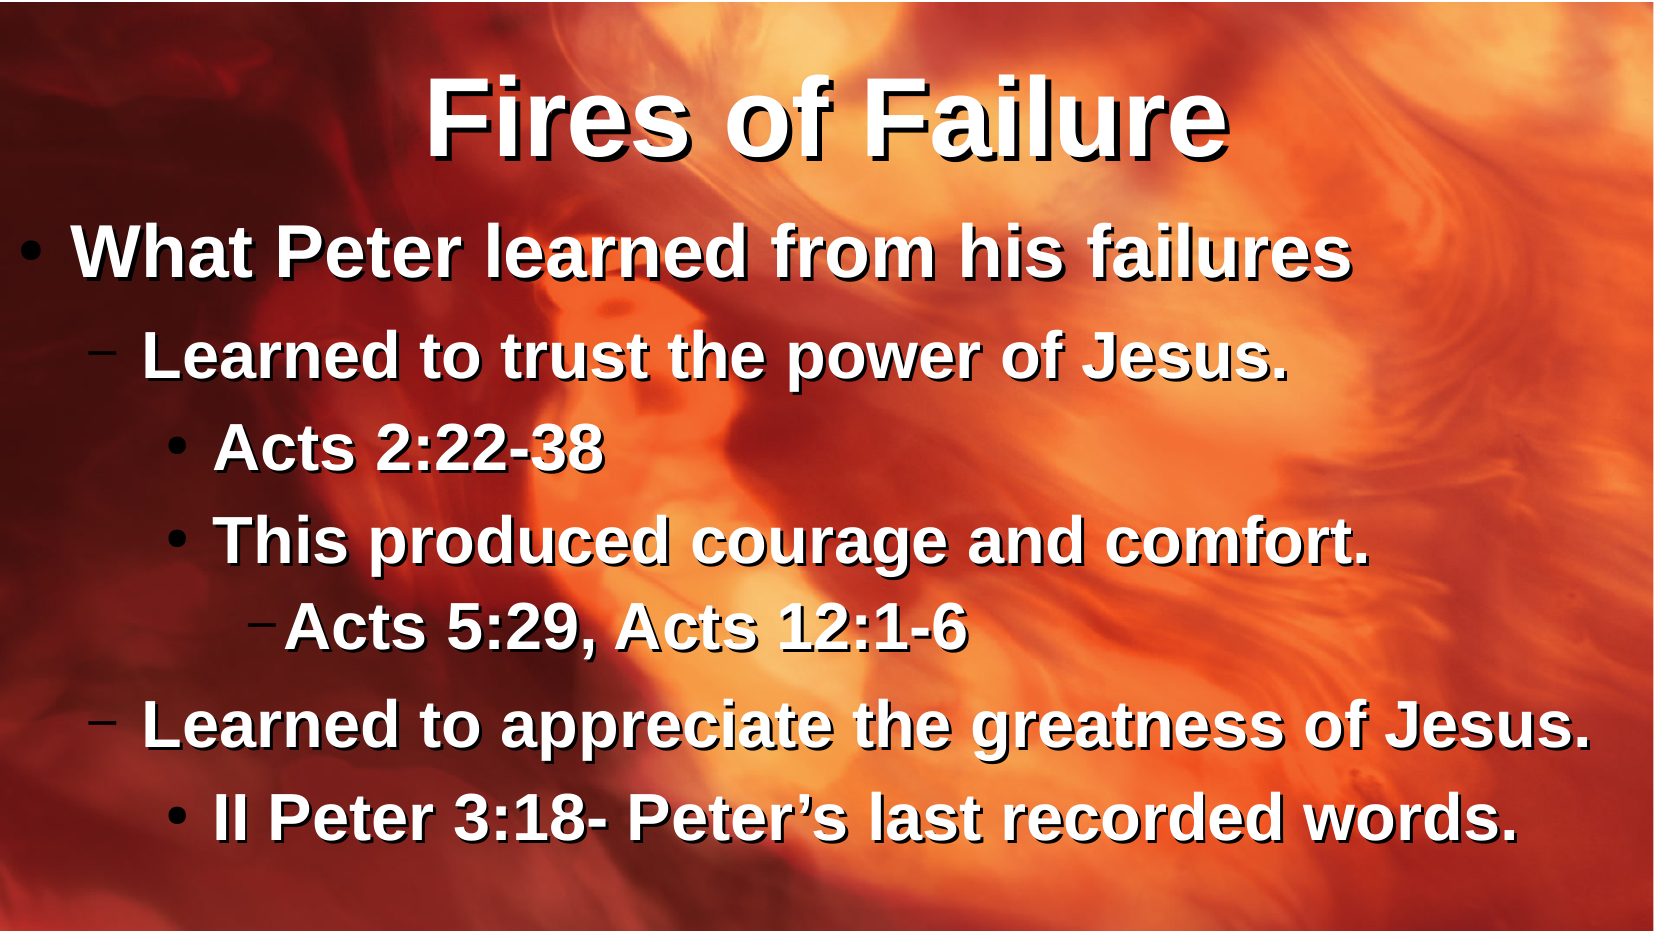

# Fires of Failure
What Peter learned from his failures
Learned to trust the power of Jesus.
Acts 2:22-38
This produced courage and comfort.
Acts 5:29, Acts 12:1-6
Learned to appreciate the greatness of Jesus.
II Peter 3:18- Peter’s last recorded words.